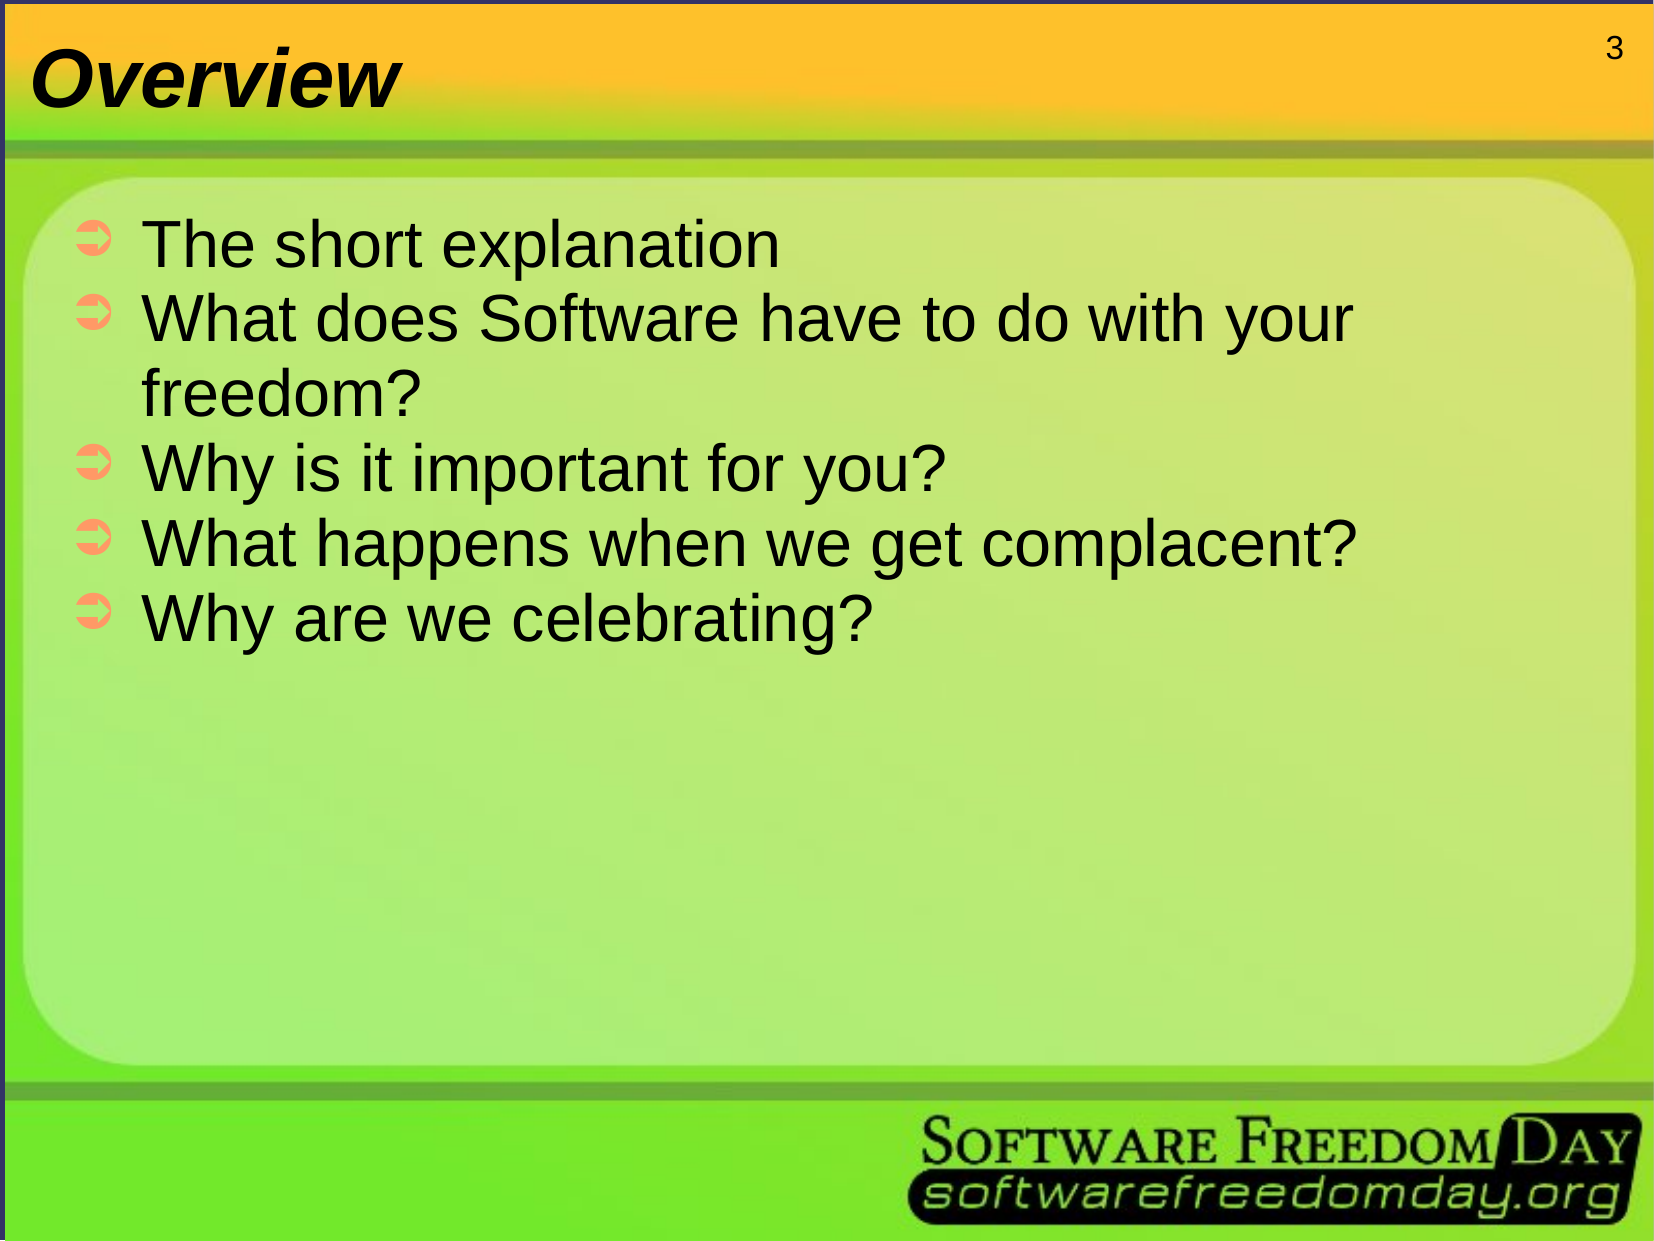

# Overview
The short explanation
What does Software have to do with your freedom?
Why is it important for you?
What happens when we get complacent?
Why are we celebrating?